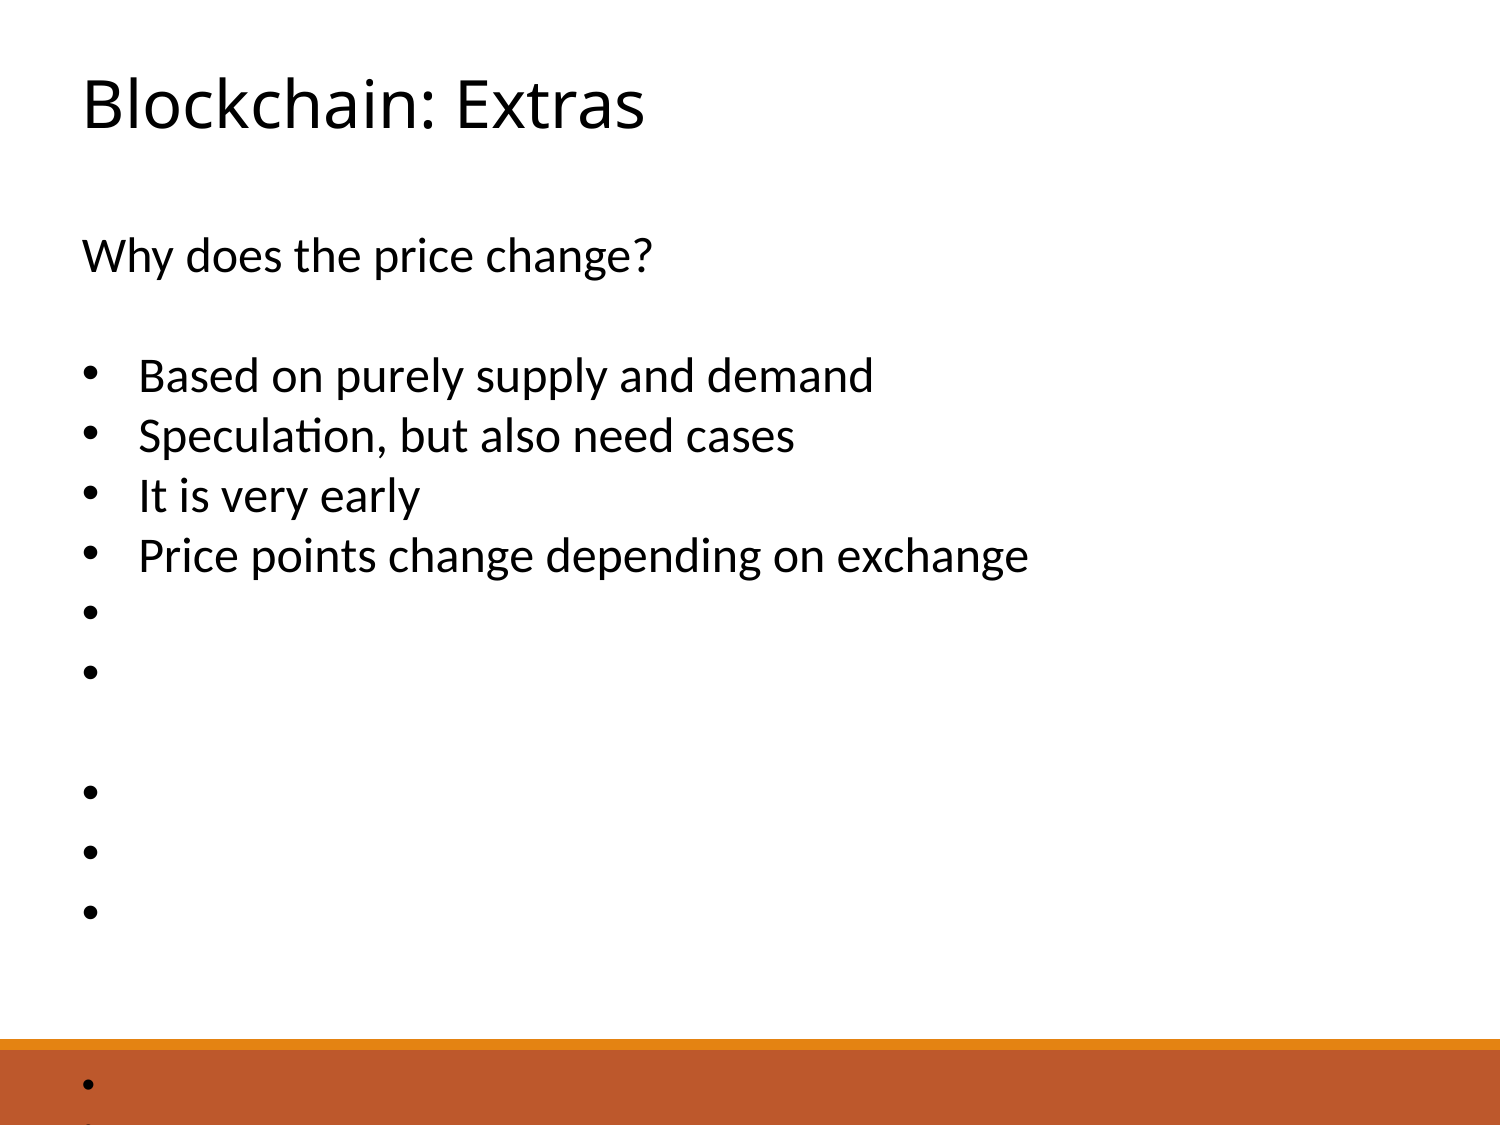

Blockchain: Extras
Why does the price change?
Based on purely supply and demand
Speculation, but also need cases
It is very early
Price points change depending on exchange